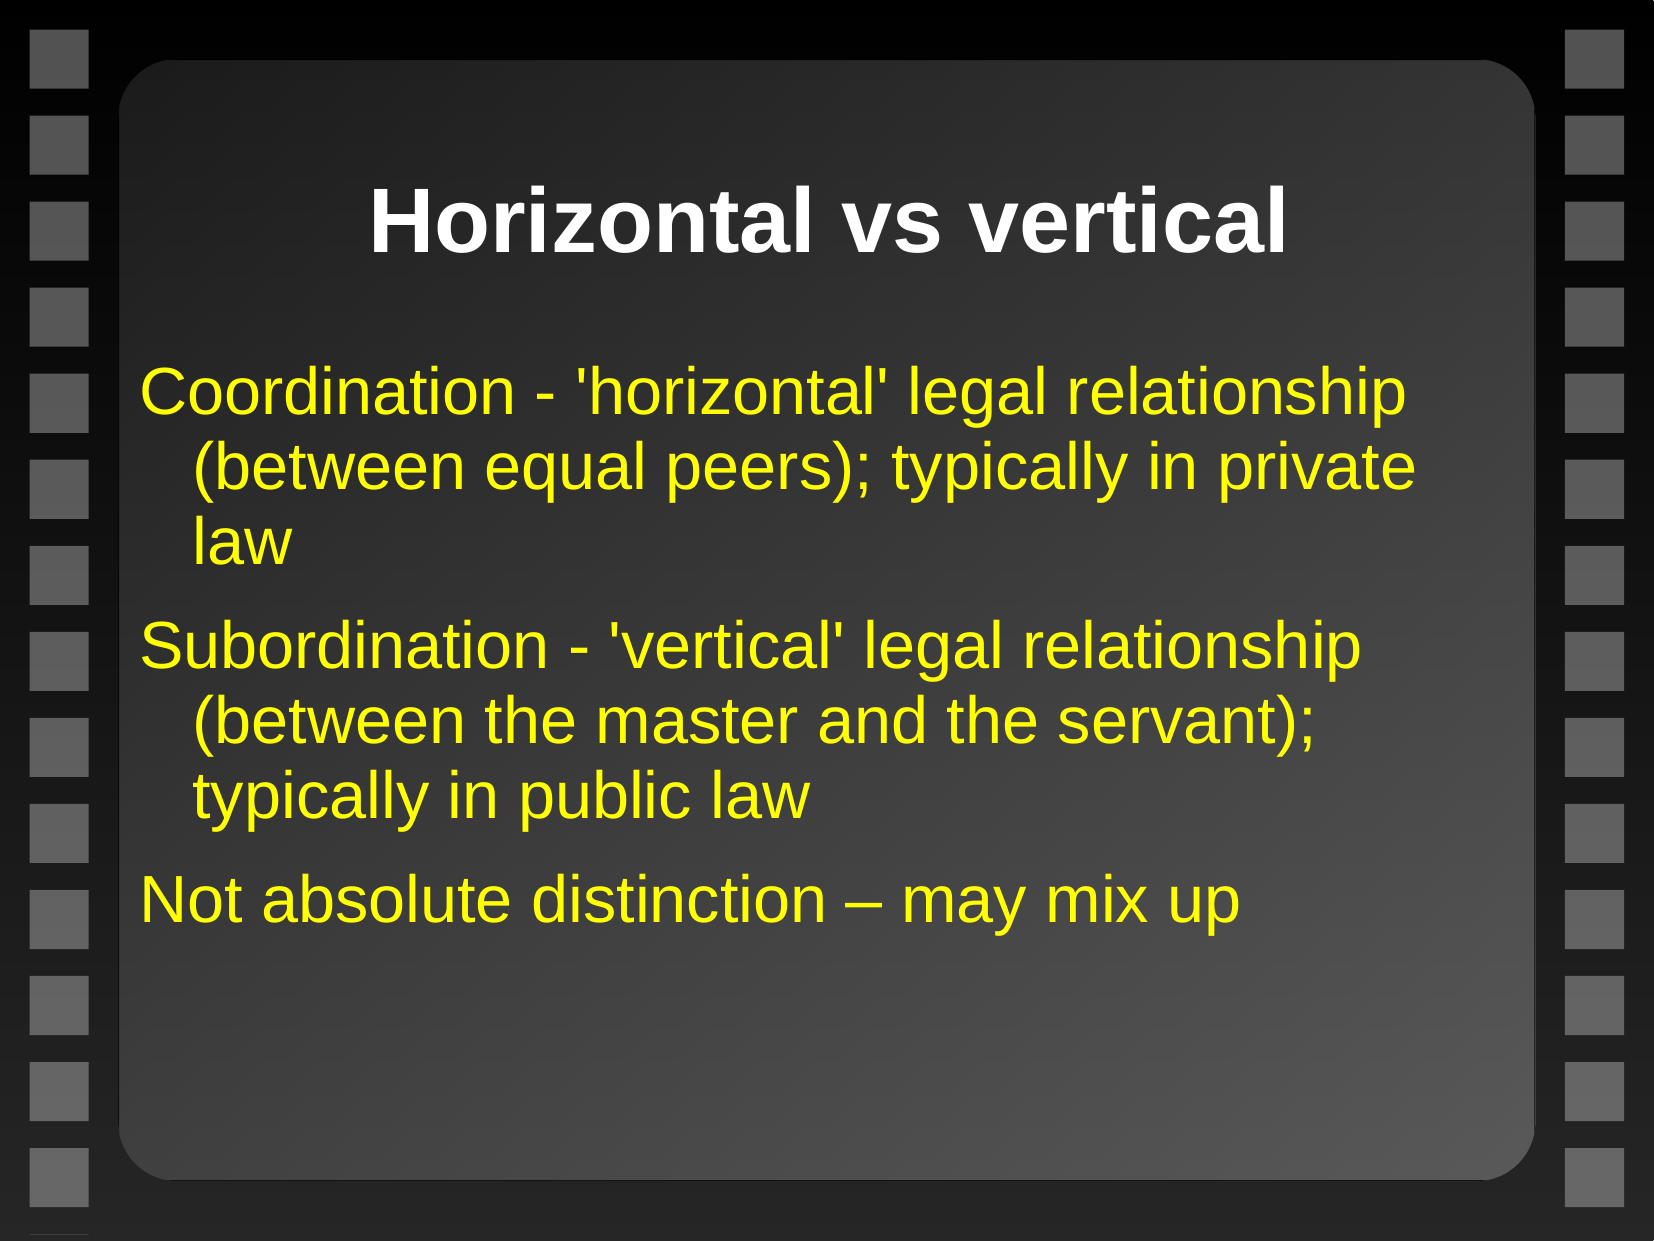

# Horizontal vs vertical
Coordination - 'horizontal' legal relationship (between equal peers); typically in private law
Subordination - 'vertical' legal relationship (between the master and the servant); typically in public law
Not absolute distinction – may mix up